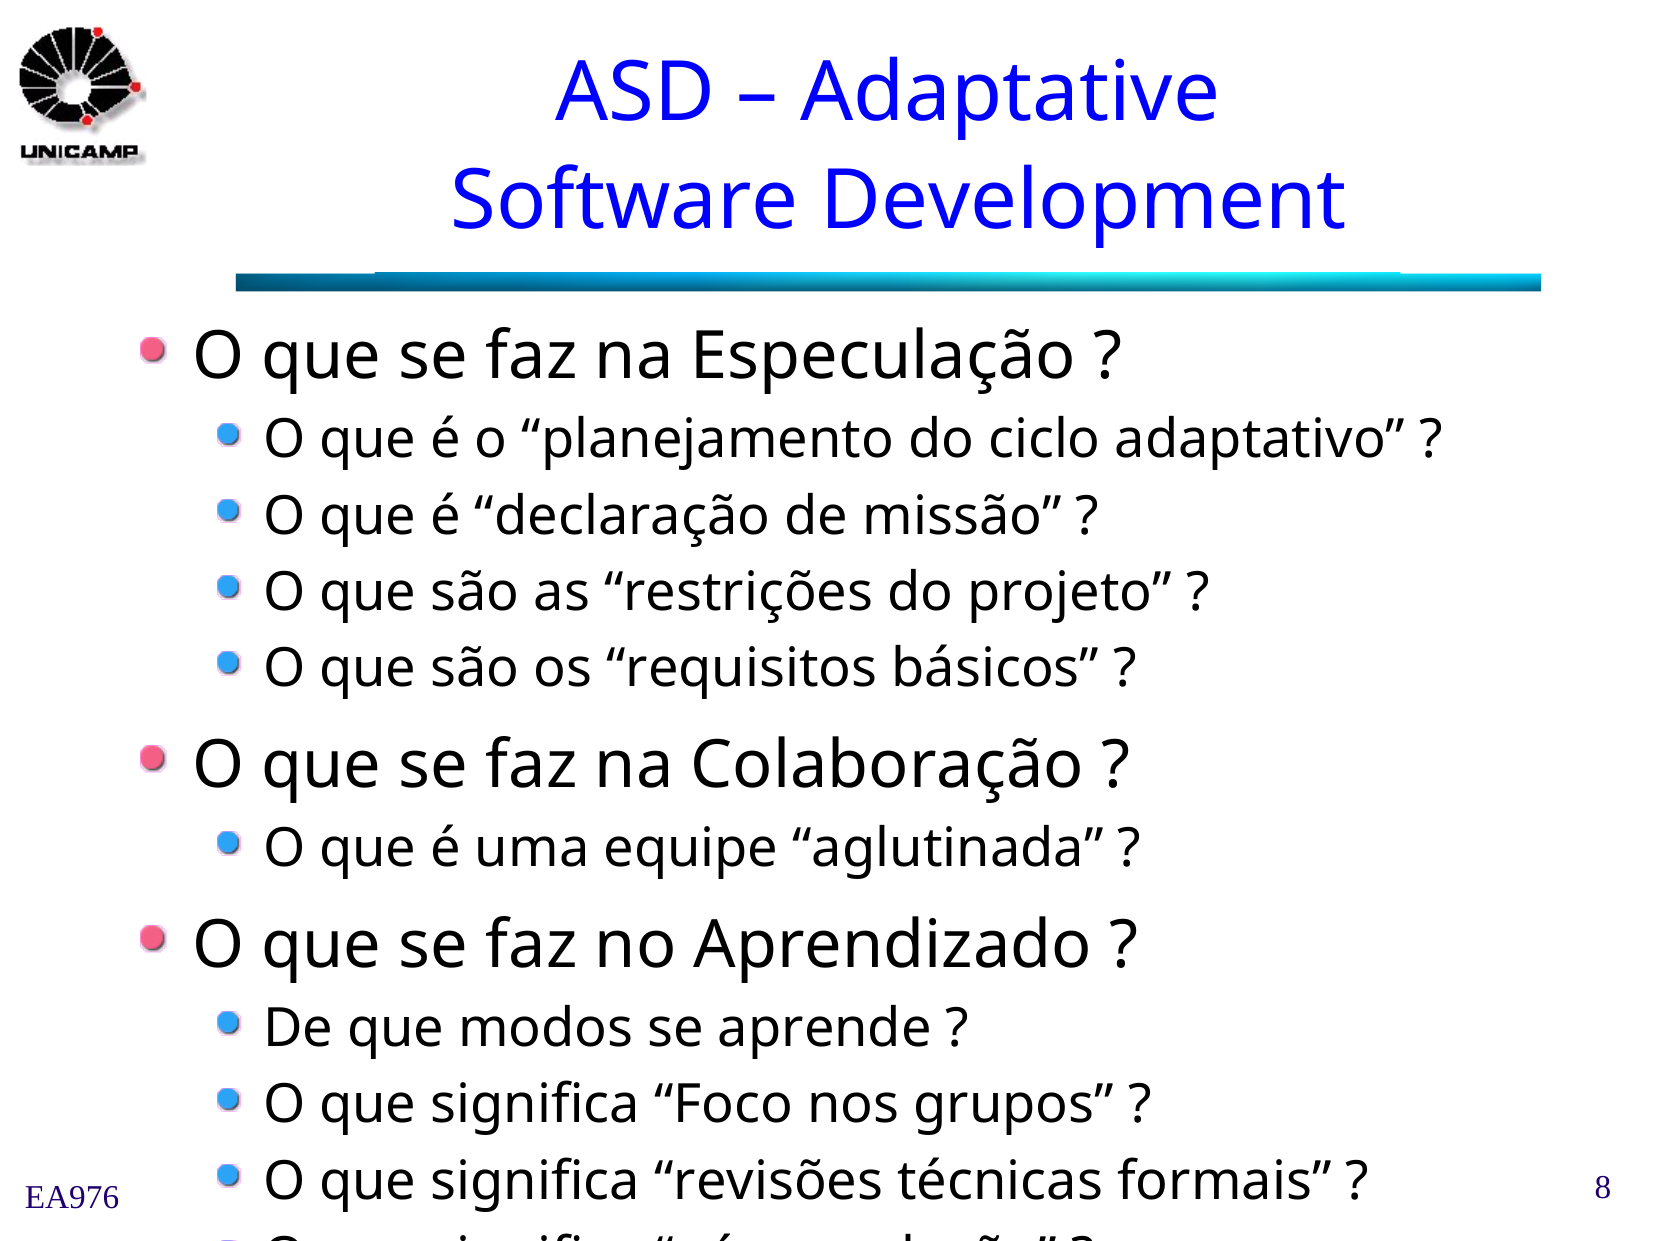

# ASD – Adaptative Software Development
O que se faz na Especulação ?
O que é o “planejamento do ciclo adaptativo” ?
O que é “declaração de missão” ?
O que são as “restrições do projeto” ?
O que são os “requisitos básicos” ?
O que se faz na Colaboração ?
O que é uma equipe “aglutinada” ?
O que se faz no Aprendizado ?
De que modos se aprende ?
O que significa “Foco nos grupos” ?
O que significa “revisões técnicas formais” ?
O que significa “pós-conclusão” ?
8